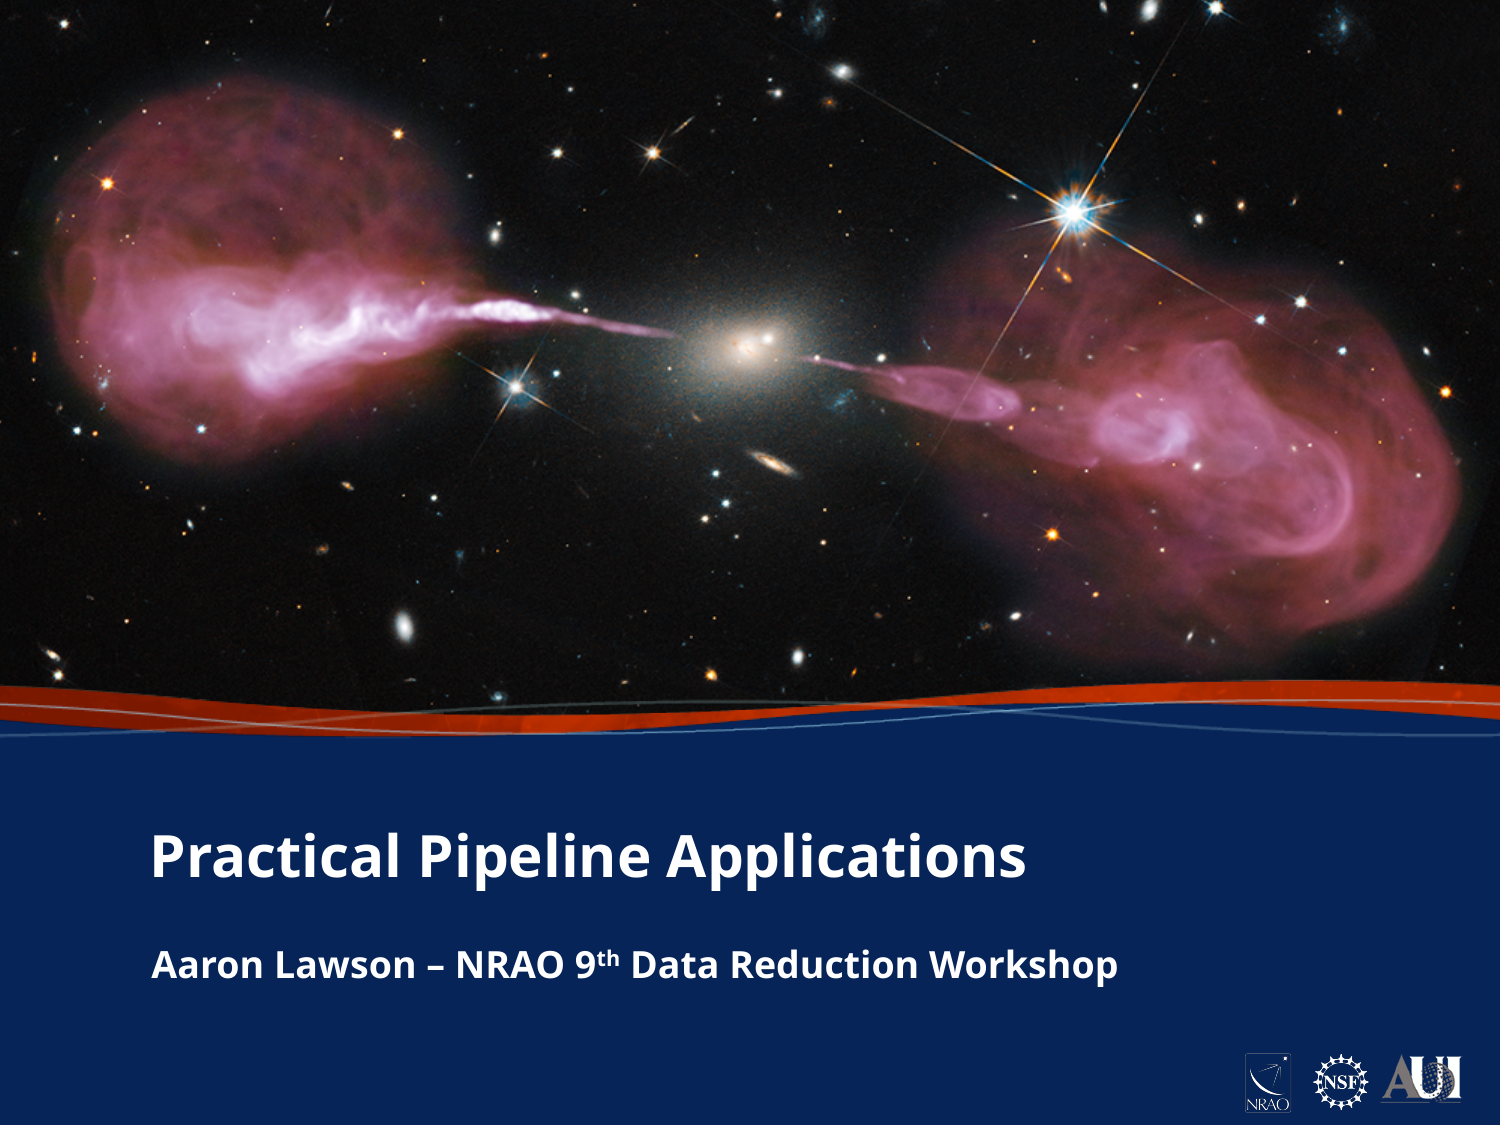

Practical Pipeline Applications
# Aaron Lawson – NRAO 9th Data Reduction Workshop